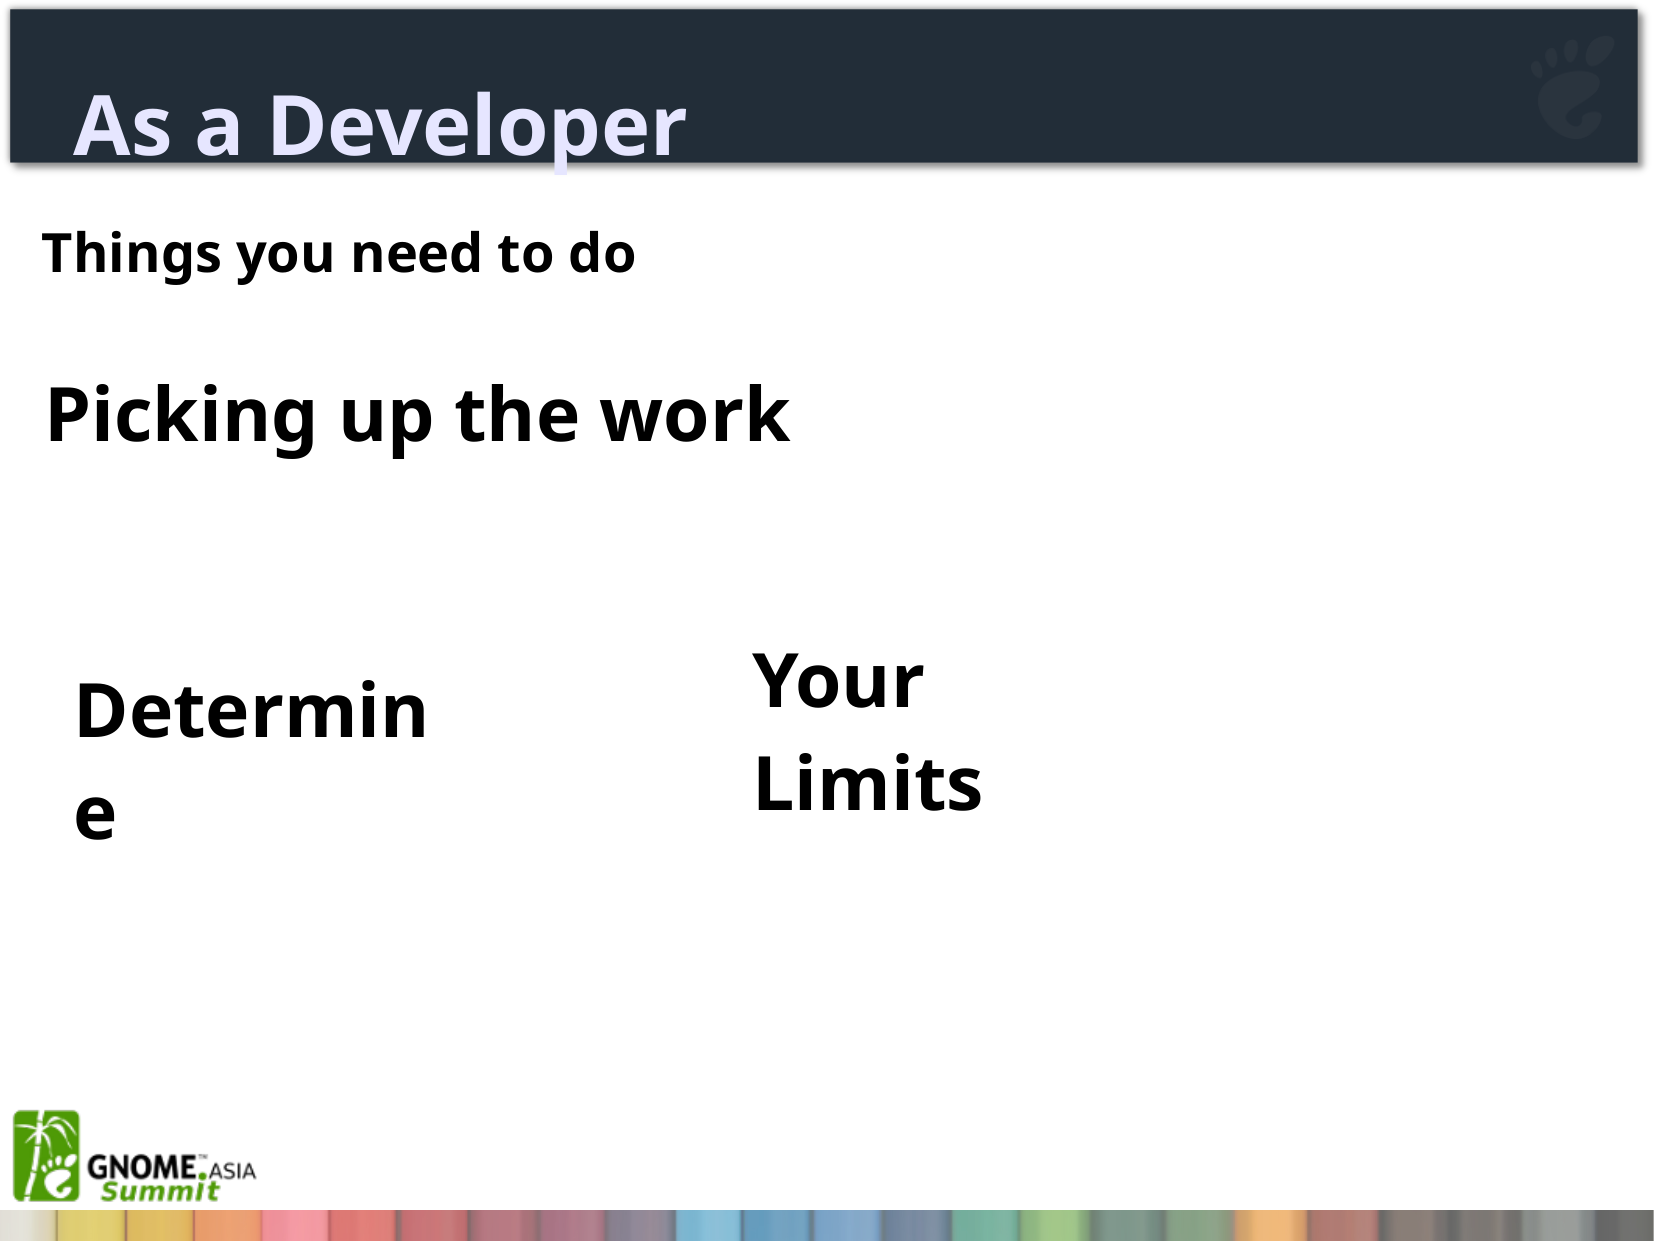

As a Developer
Things you need to do
Picking up the work
 Your Limits
Determine